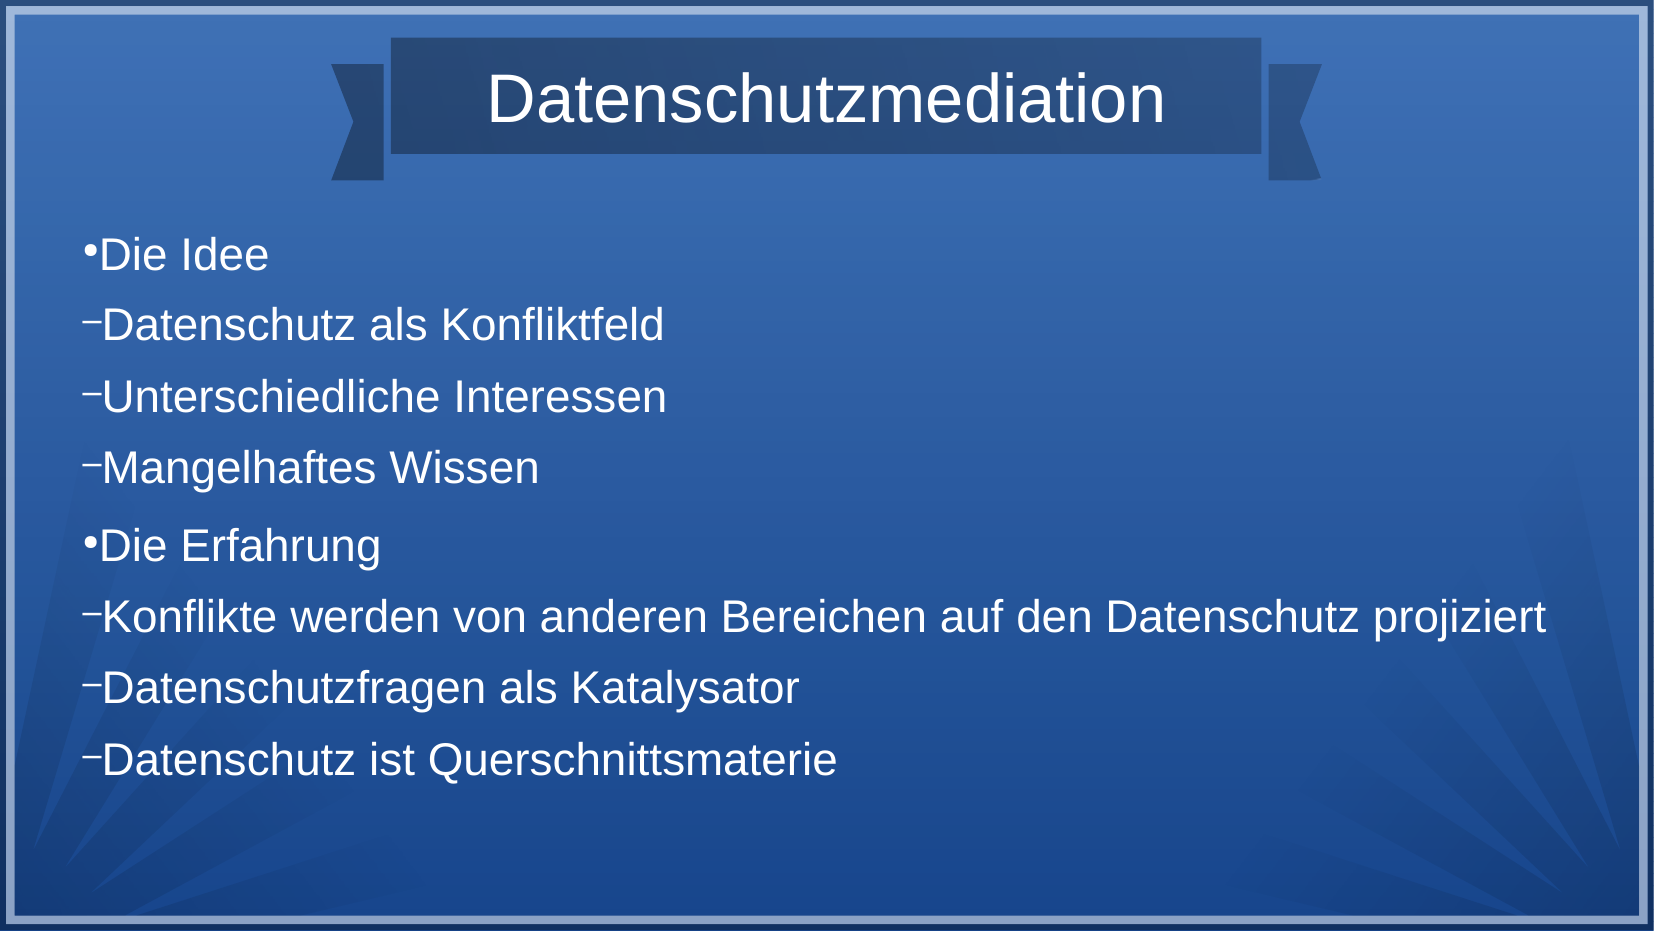

# Datenschutzmediation
Die Idee
Datenschutz als Konfliktfeld
Unterschiedliche Interessen
Mangelhaftes Wissen
Die Erfahrung
Konflikte werden von anderen Bereichen auf den Datenschutz projiziert
Datenschutzfragen als Katalysator
Datenschutz ist Querschnittsmaterie